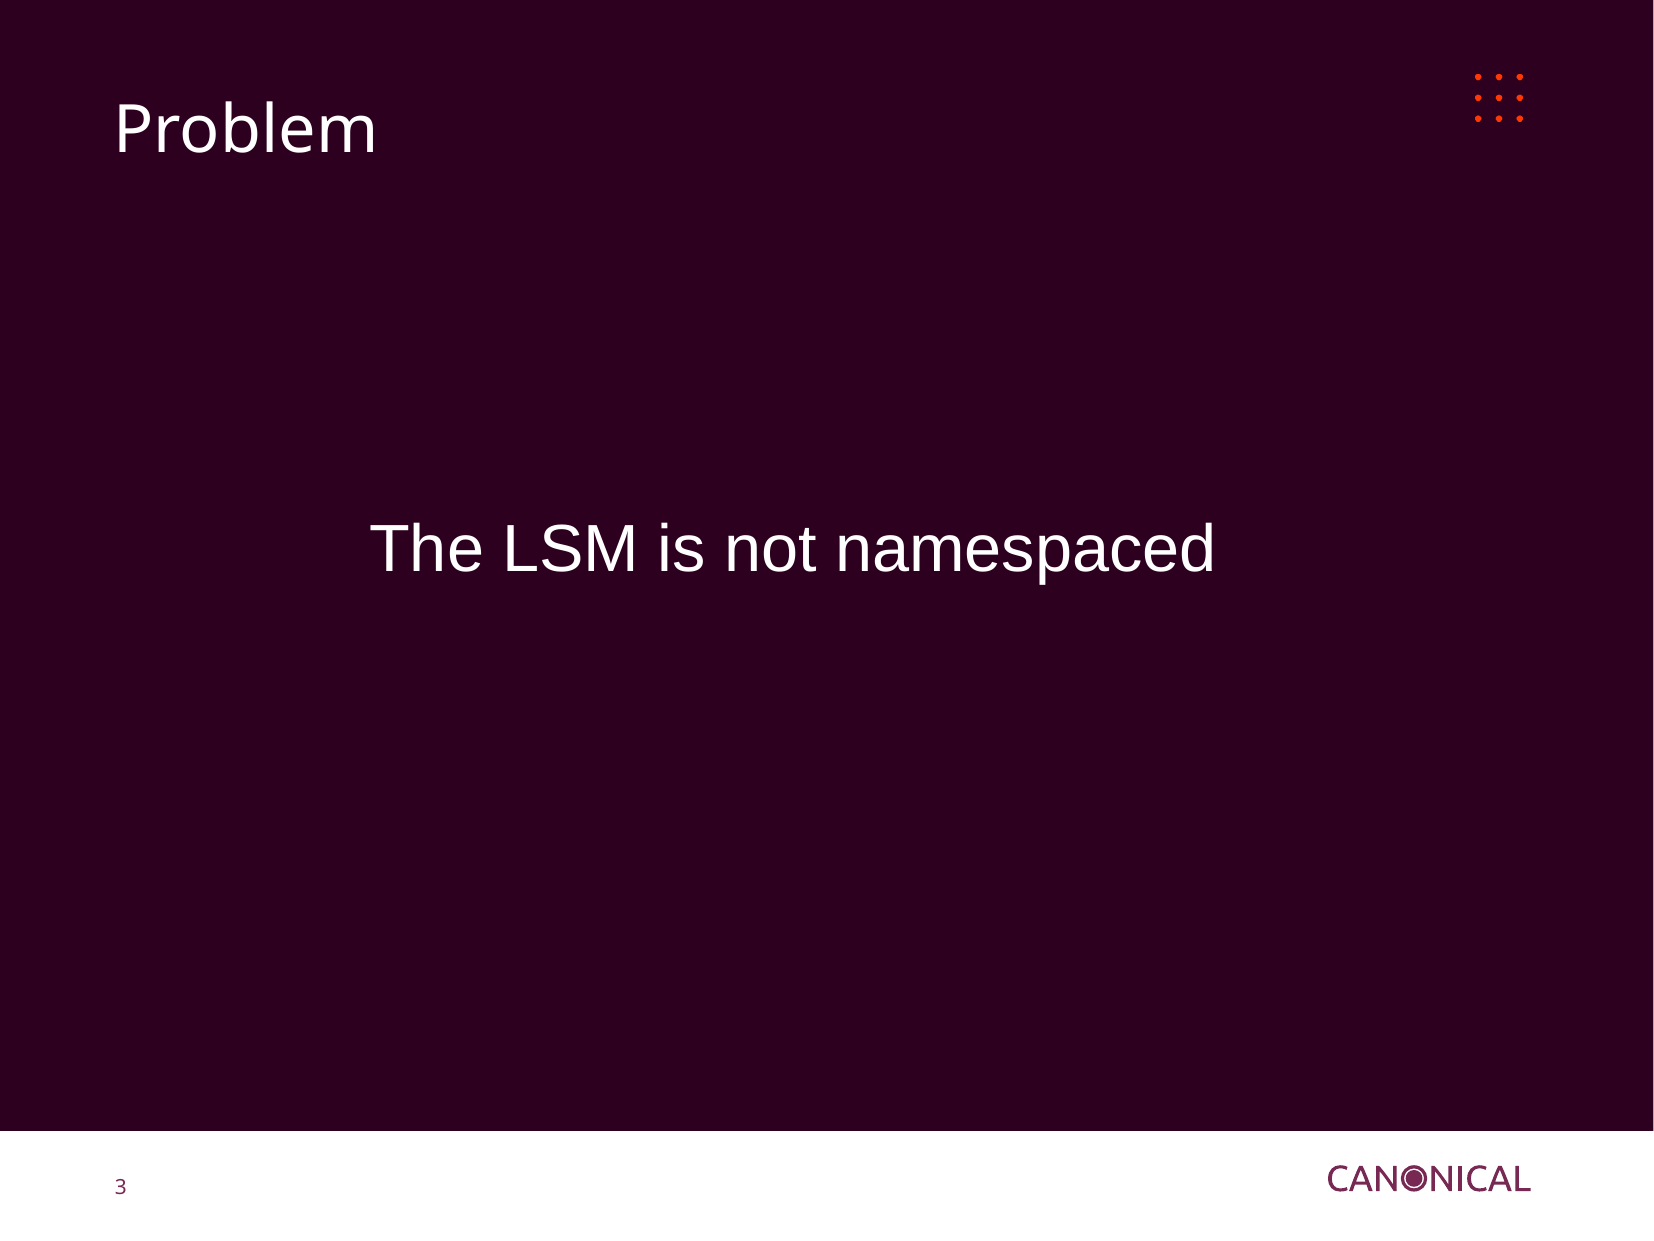

# Problem
The LSM is not namespaced
And doesn’t want to be